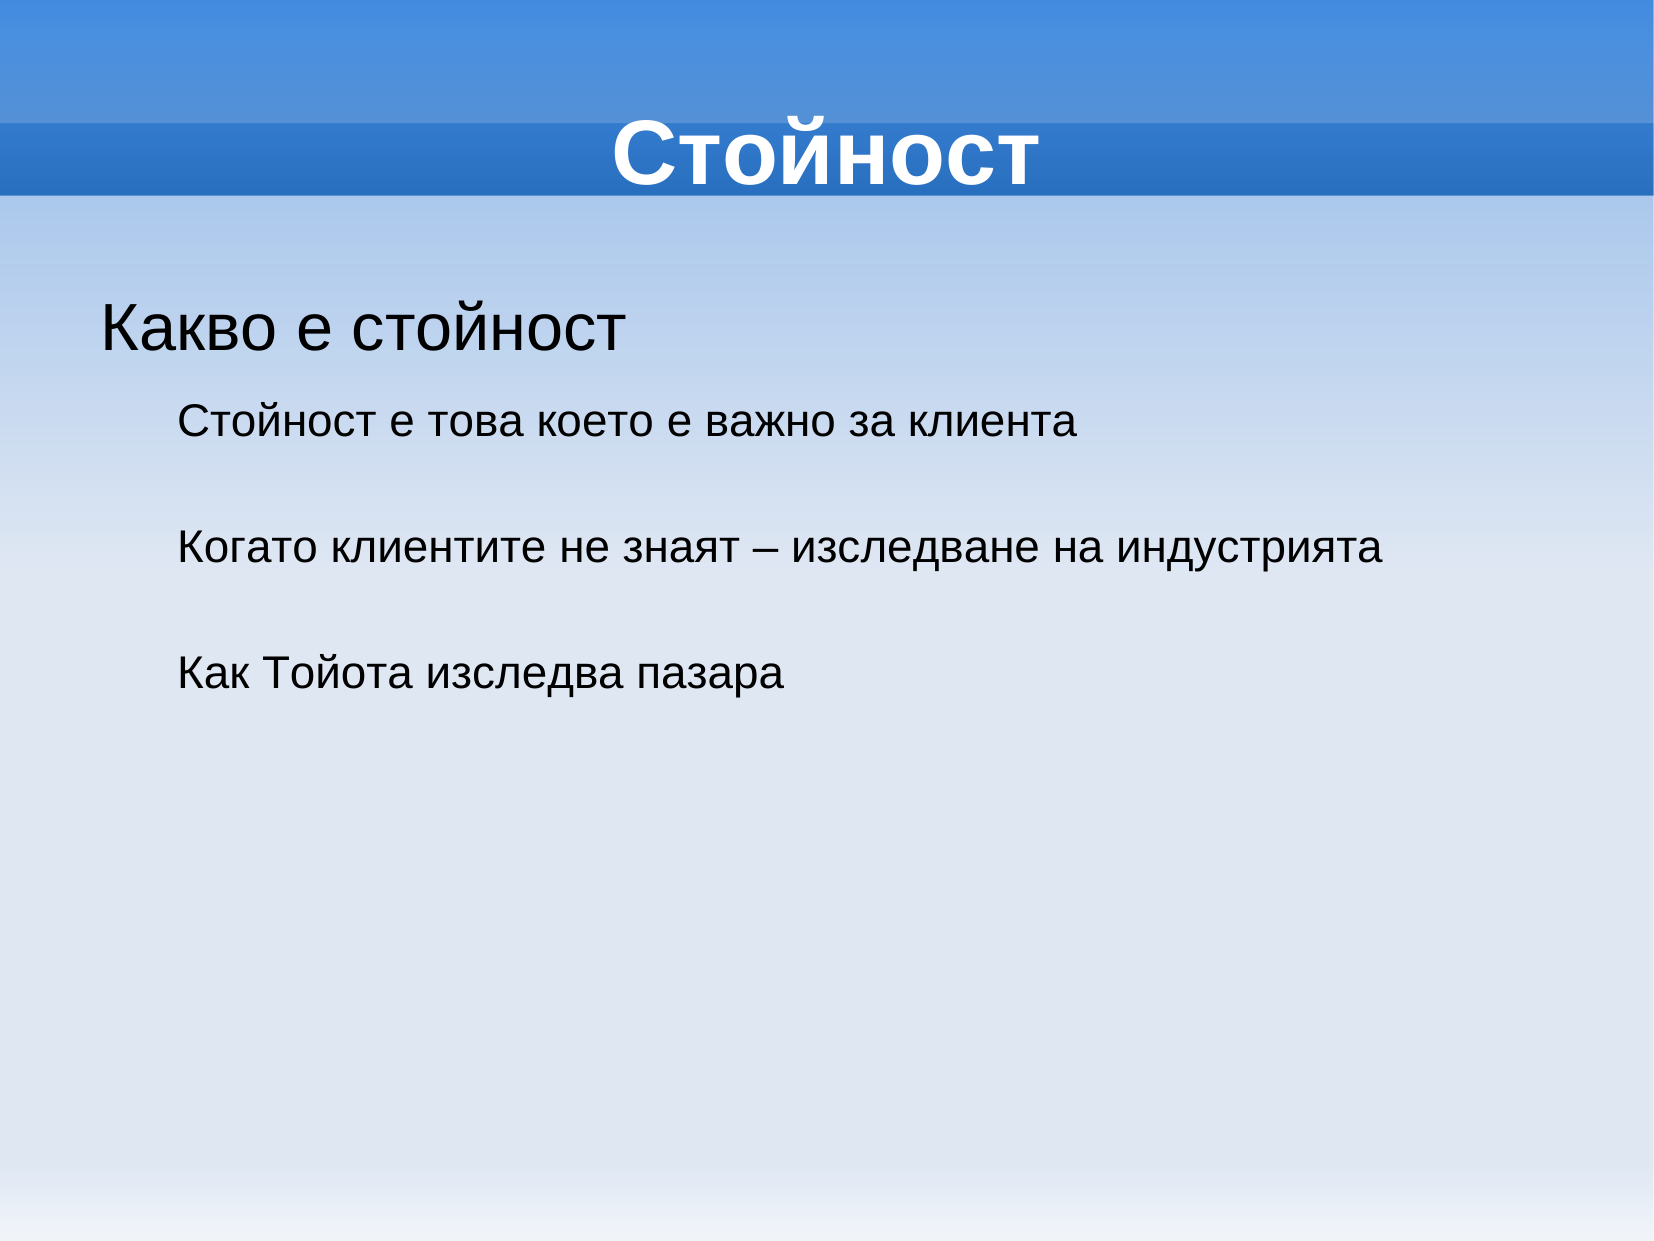

# Стойност
Какво е стойност
Стойност е това което е важно за клиента
Когато клиентите не знаят – изследване на индустрията
Как Тойота изследва пазара